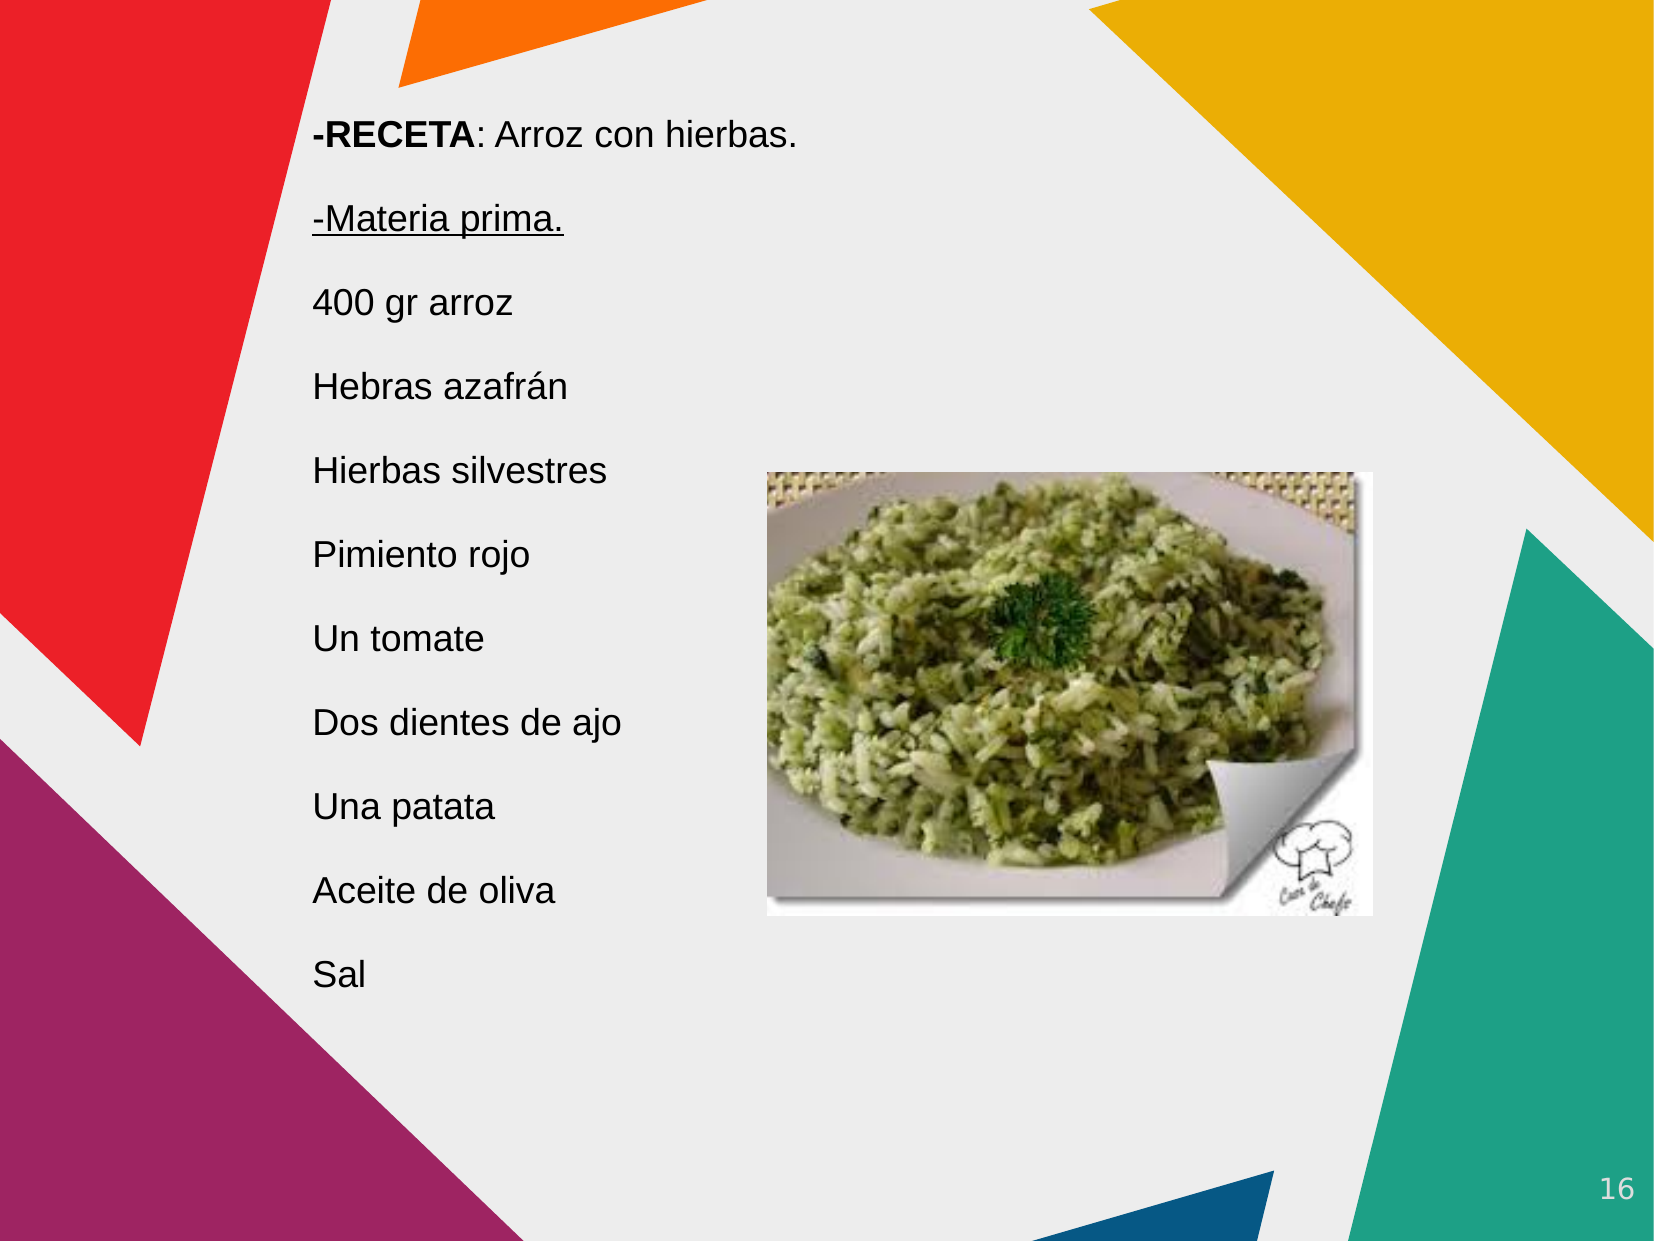

-RECETA: Arroz con hierbas.
-Materia prima.
400 gr arroz
Hebras azafrán
Hierbas silvestres
Pimiento rojo
Un tomate
Dos dientes de ajo
Una patata
Aceite de oliva
Sal
16